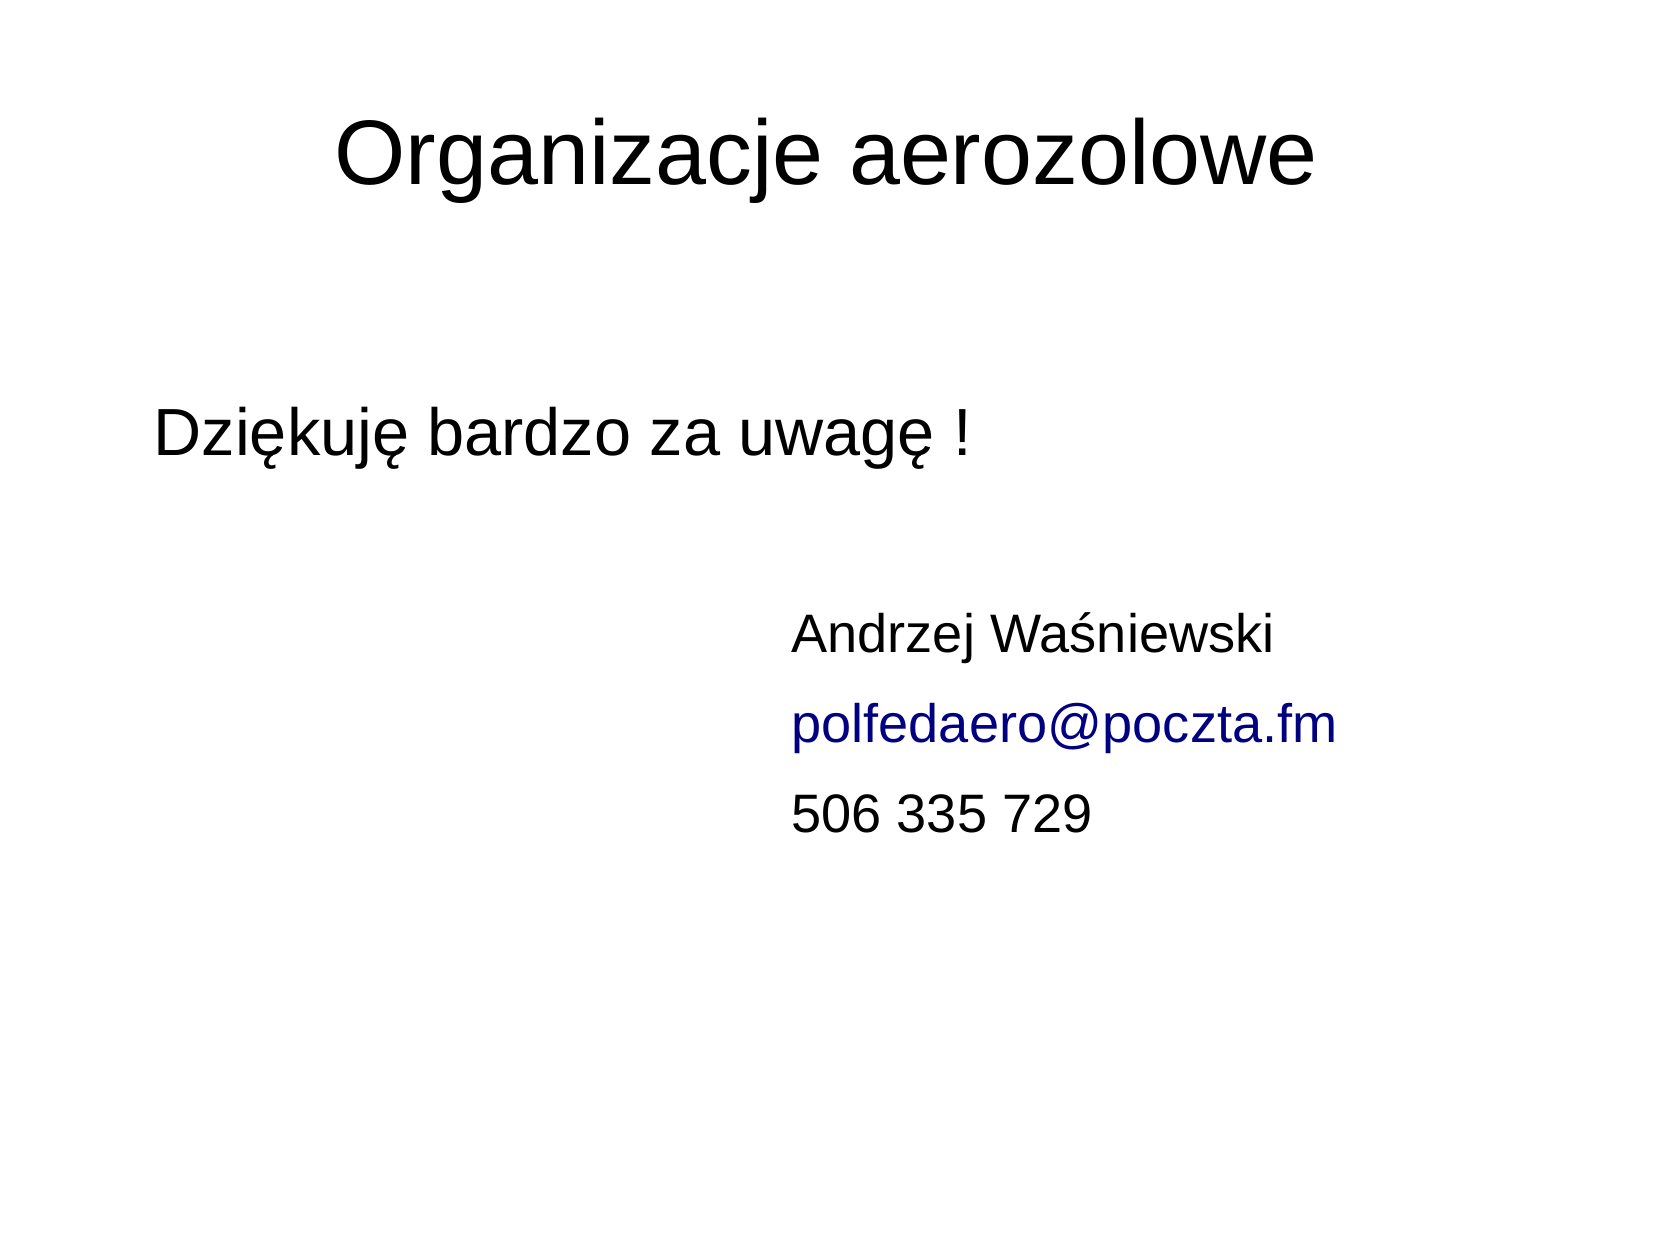

# Organizacje aerozolowe
Dziękuję bardzo za uwagę !
Andrzej Waśniewski
polfedaero@poczta.fm
506 335 729